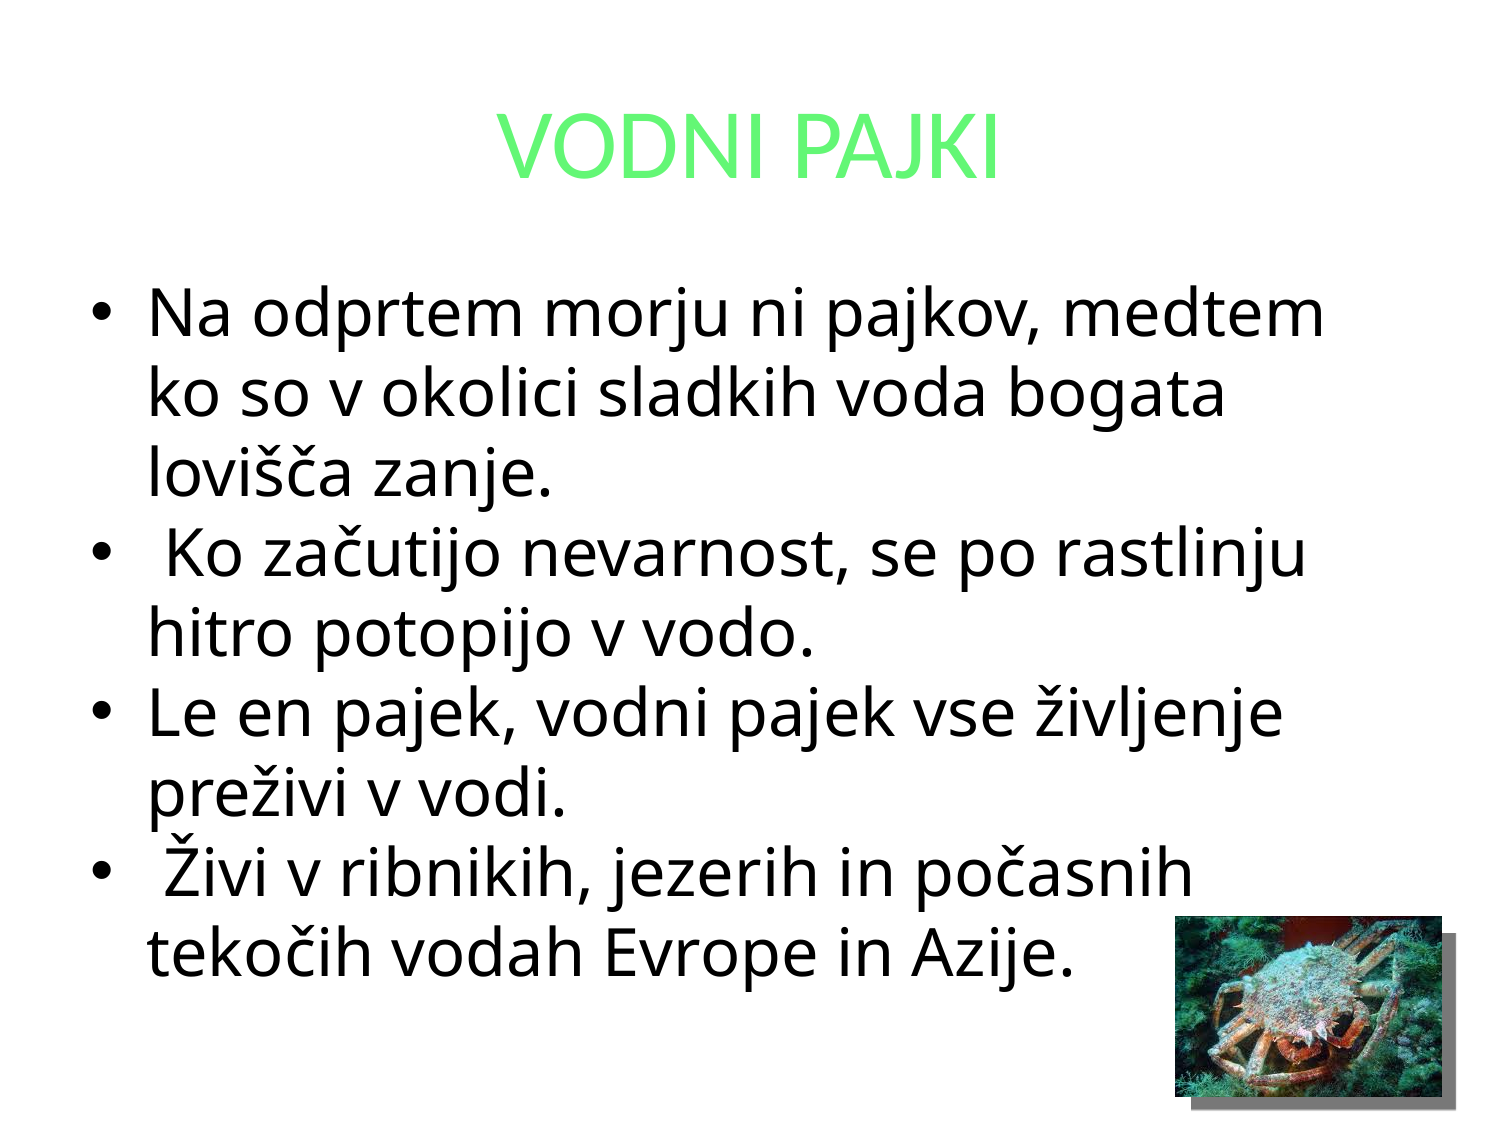

# VODNI PAJKI
Na odprtem morju ni pajkov, medtem ko so v okolici sladkih voda bogata lovišča zanje.
 Ko začutijo nevarnost, se po rastlinju hitro potopijo v vodo.
Le en pajek, vodni pajek vse življenje preživi v vodi.
 Živi v ribnikih, jezerih in počasnih tekočih vodah Evrope in Azije.